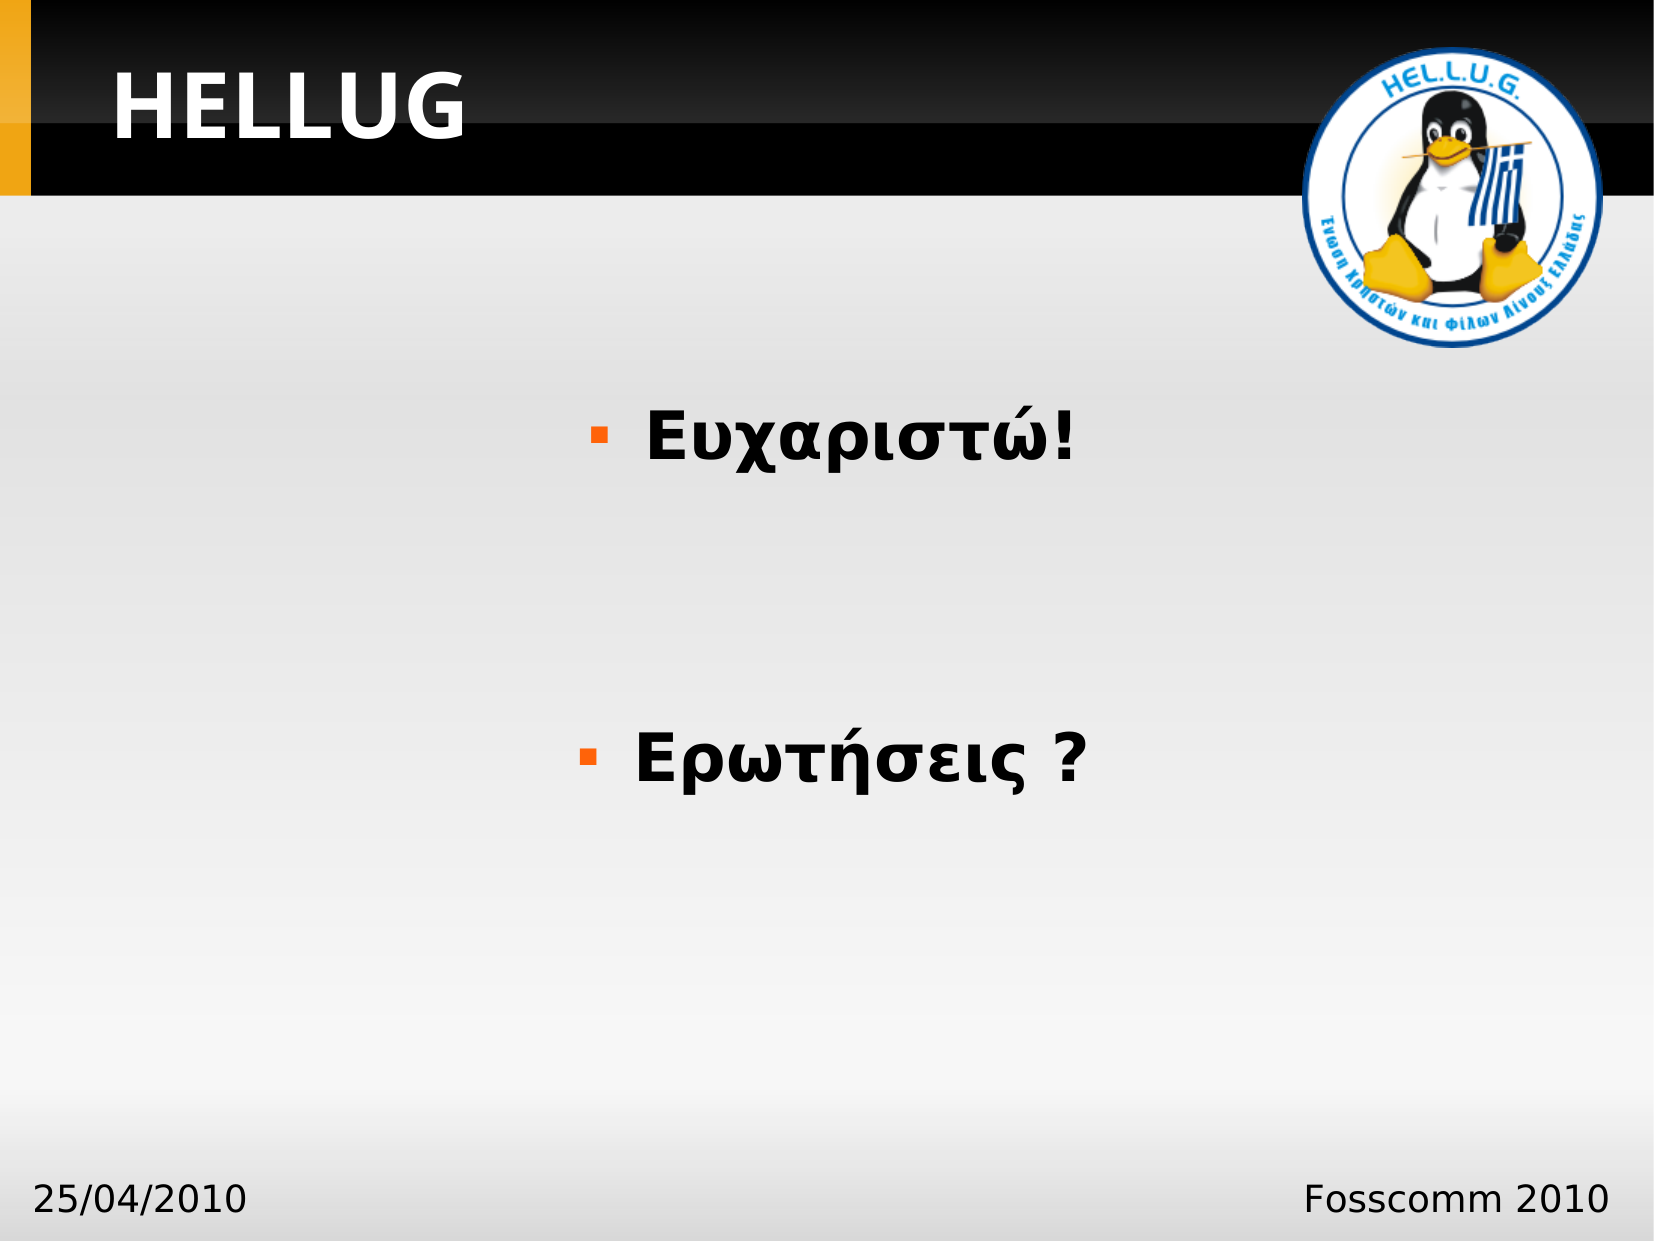

# HELLUG
Ευχαριστώ!
Ερωτήσεις ?
| Fosscomm 2010 |
| --- |
| 25/04/2010 |
| --- |